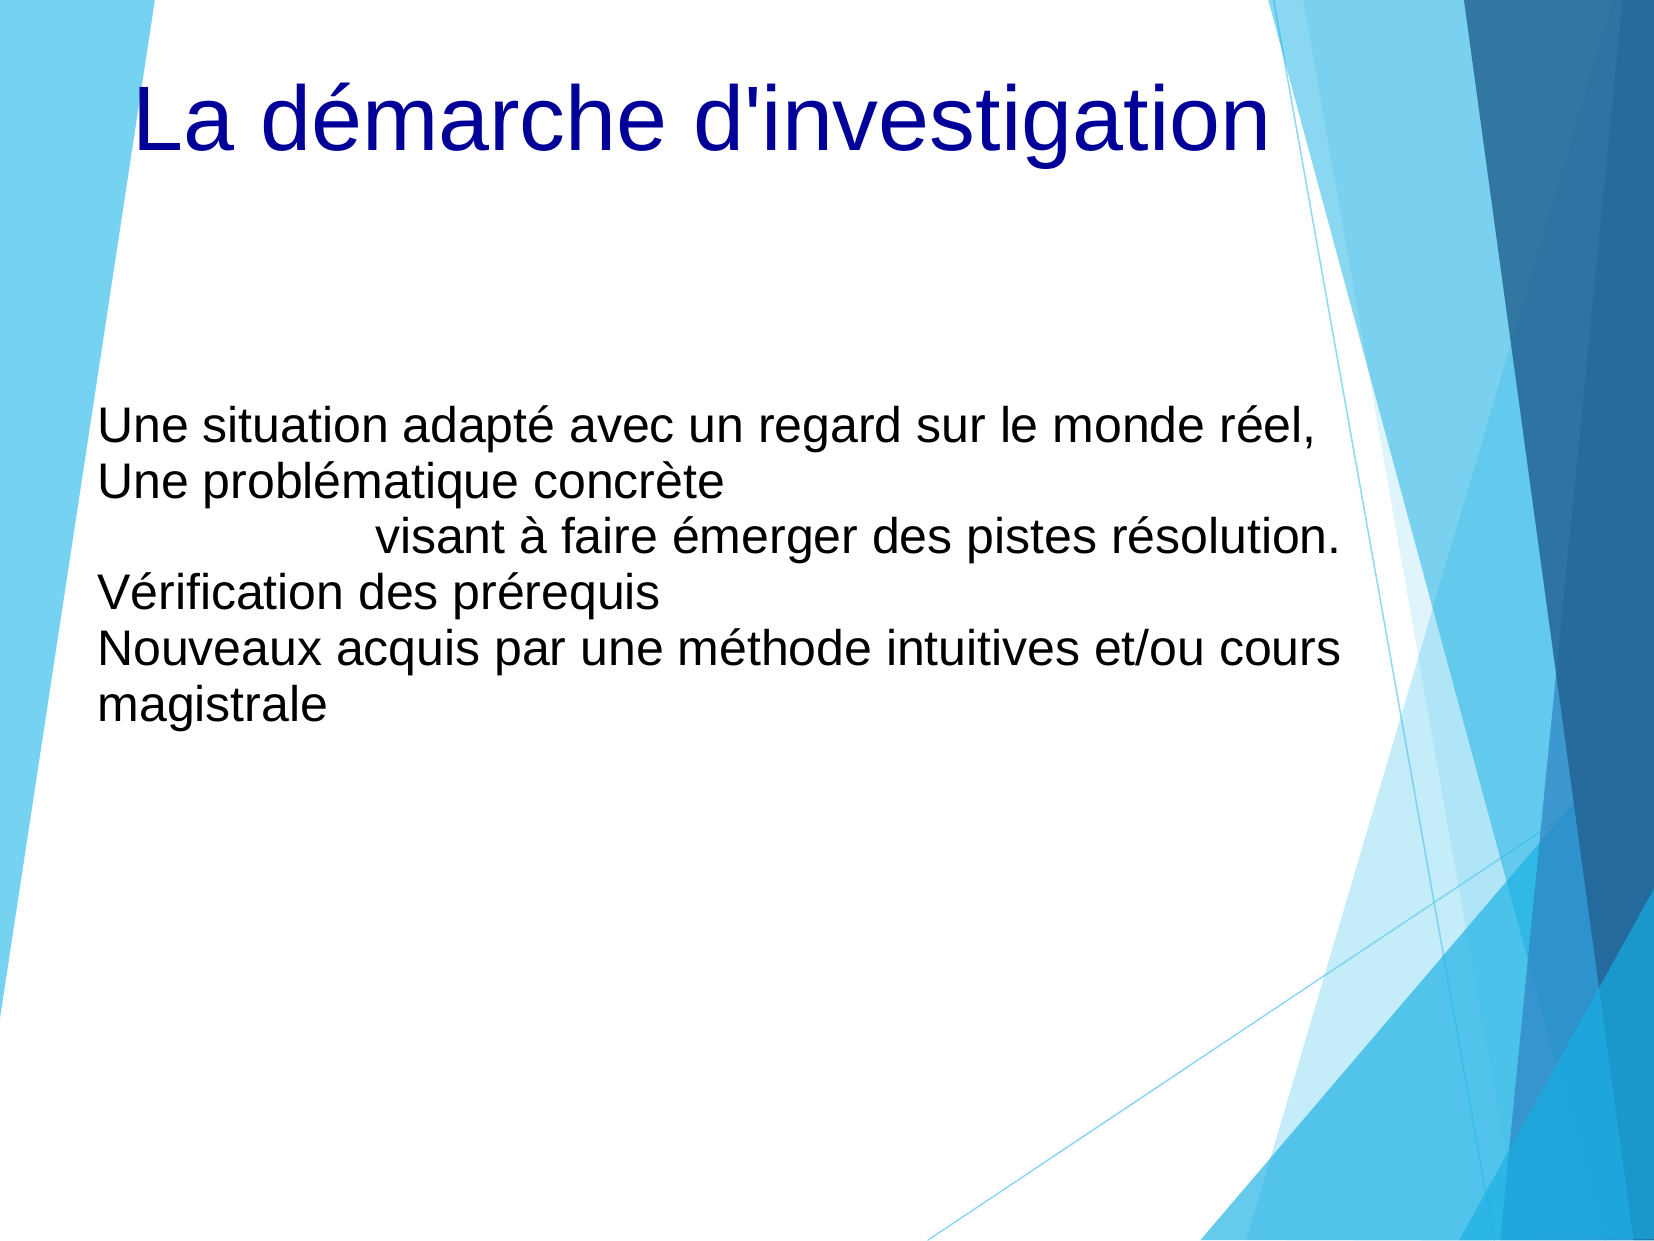

La démarche d'investigation
Une situation adapté avec un regard sur le monde réel,
Une problématique concrète
visant à faire émerger des pistes résolution.
Vérification des prérequis
Nouveaux acquis par une méthode intuitives et/ou cours magistrale